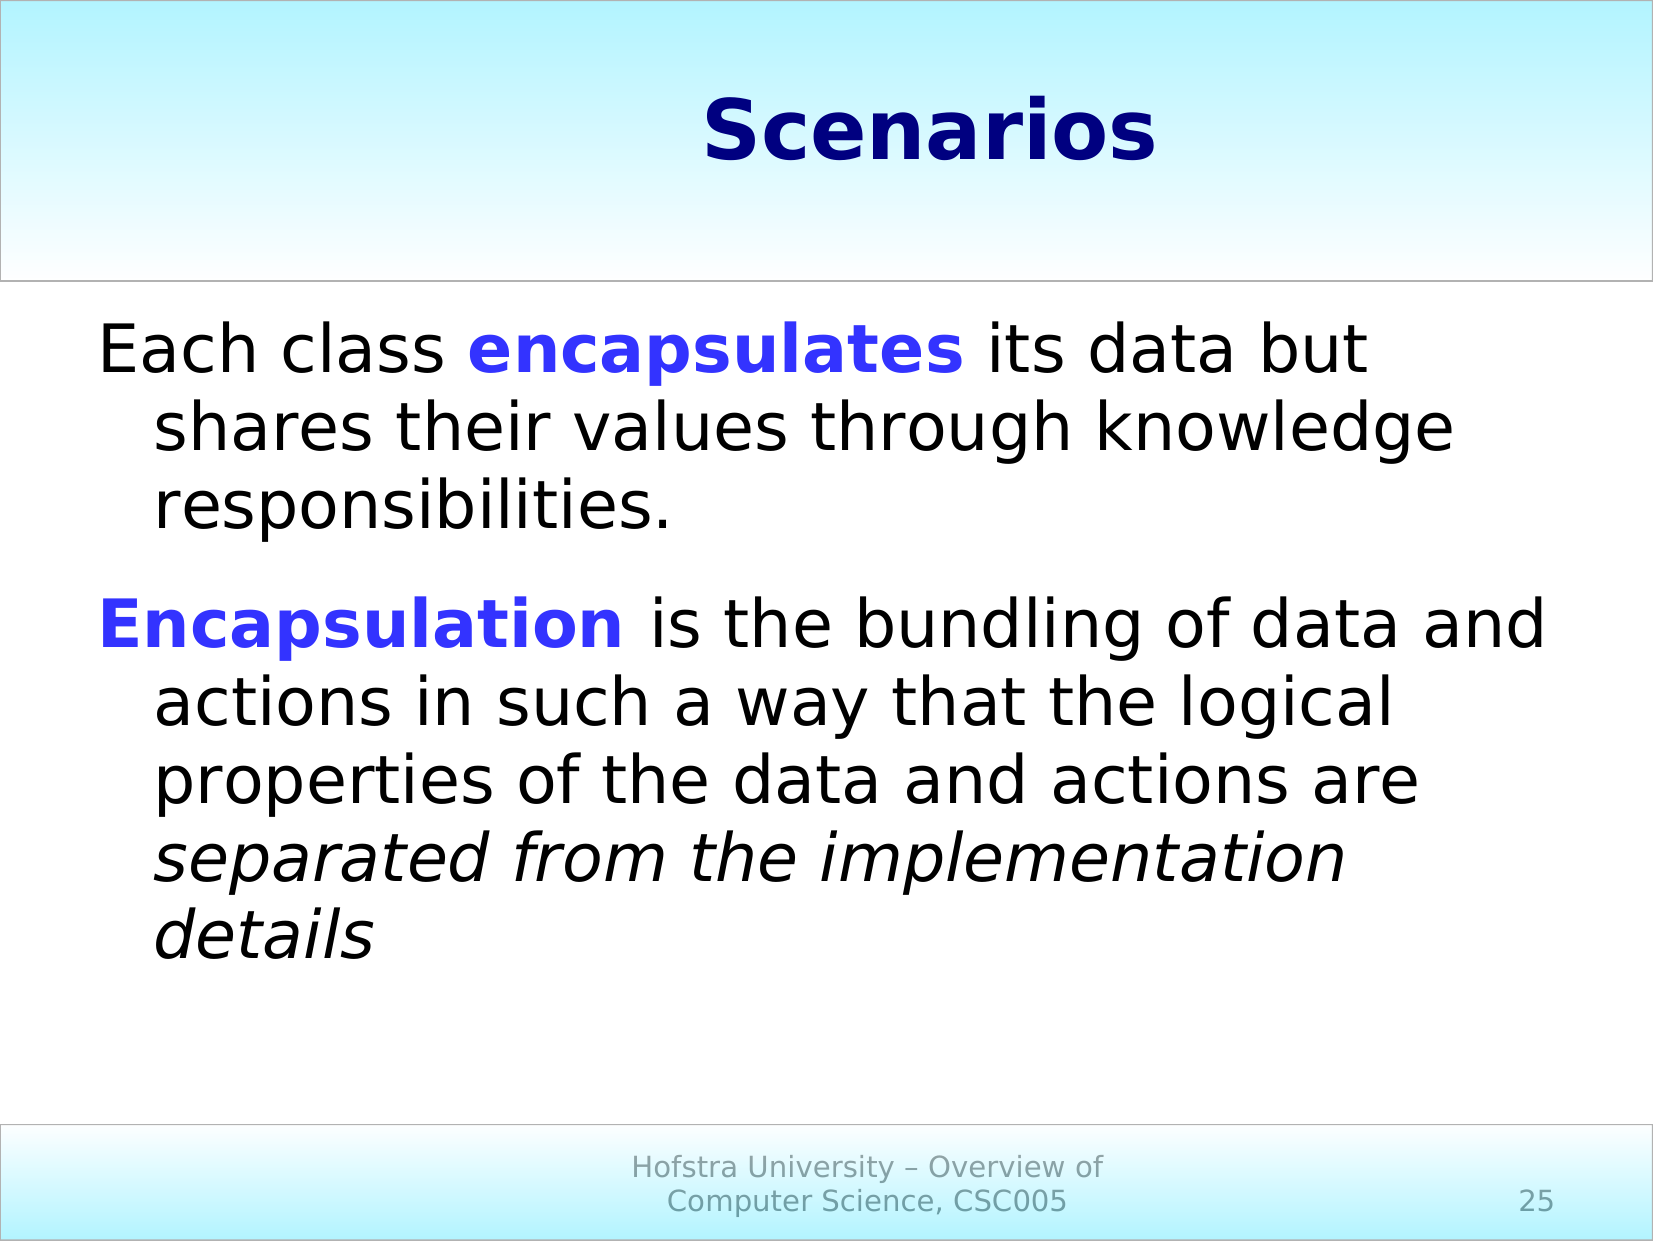

# Scenarios
Each class encapsulates its data but shares their values through knowledge responsibilities.
Encapsulation is the bundling of data and actions in such a way that the logical properties of the data and actions are separated from the implementation details
25